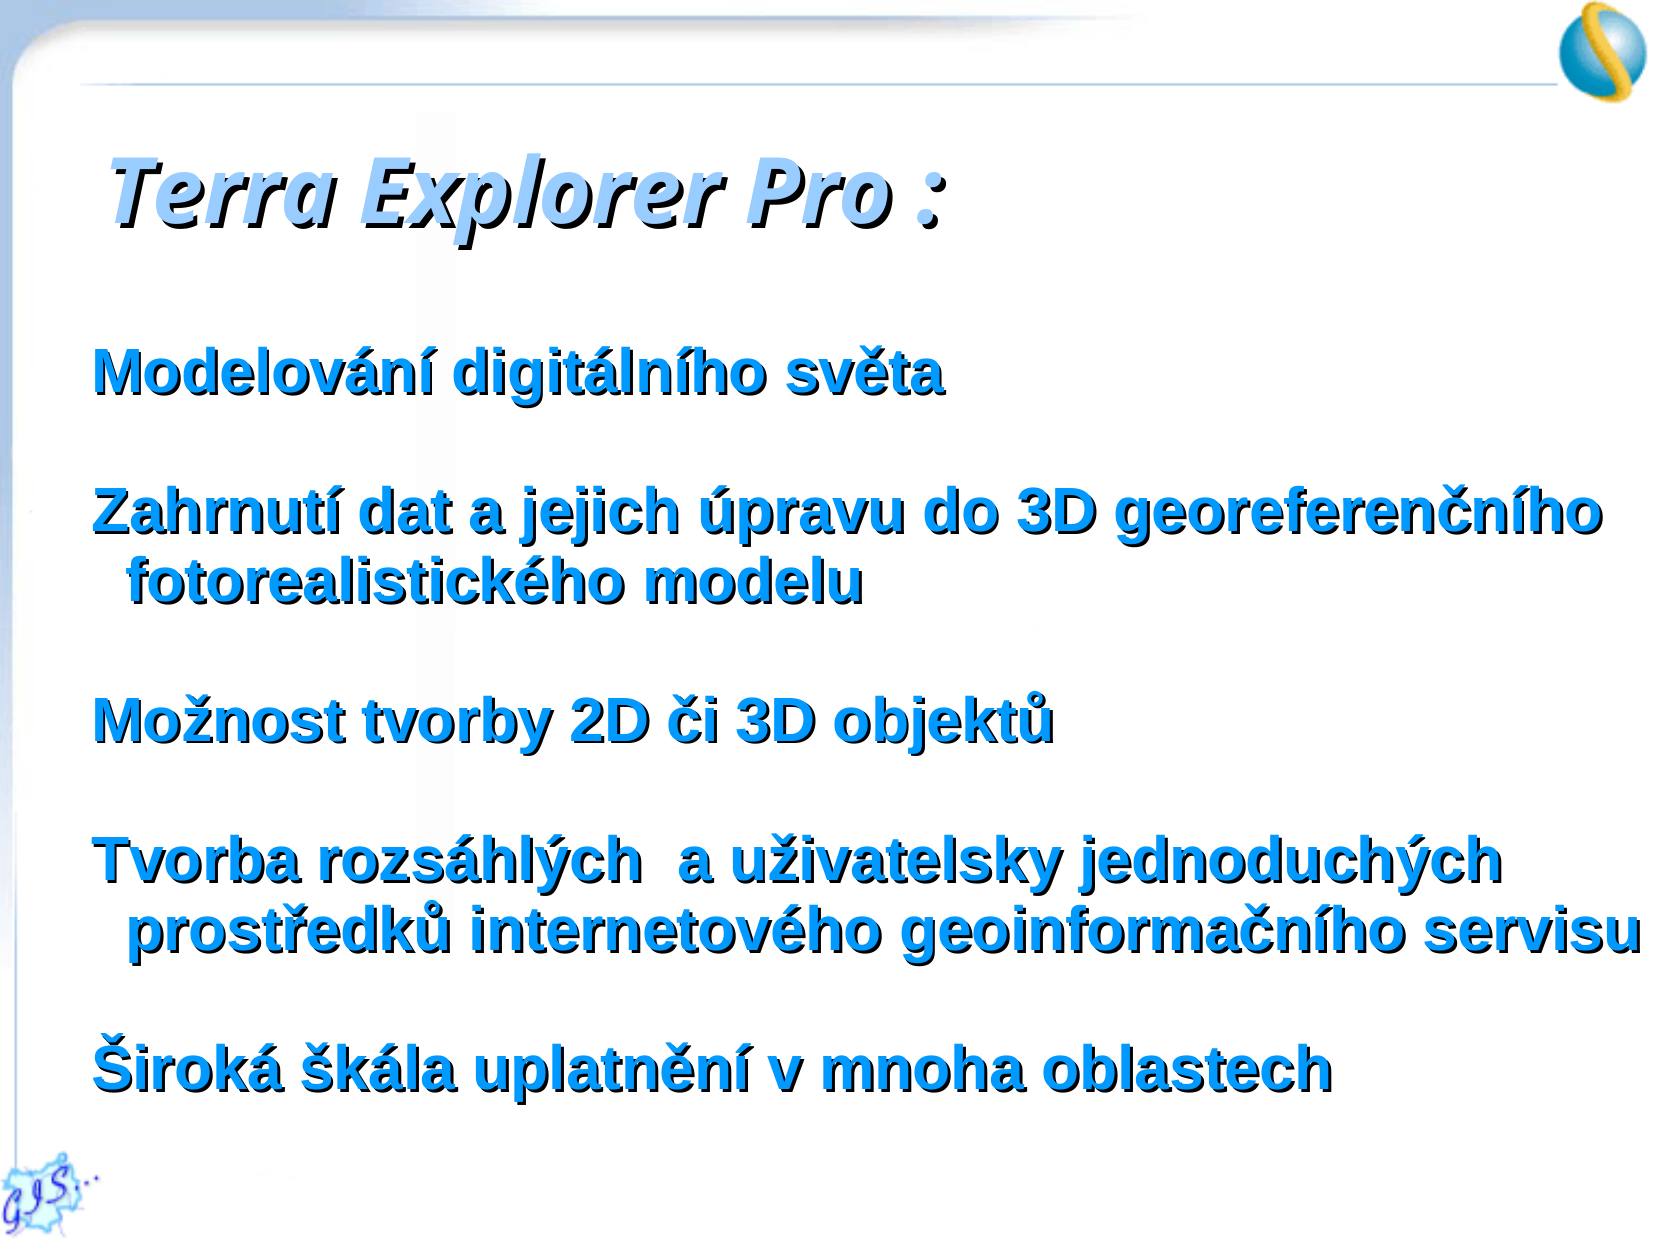

Terra Explorer Pro :
 Modelování digitálního světa
 Zahrnutí dat a jejich úpravu do 3D georeferenčního
 fotorealistického modelu
 Možnost tvorby 2D či 3D objektů
 Tvorba rozsáhlých a uživatelsky jednoduchých
 prostředků internetového geoinformačního servisu
 Široká škála uplatnění v mnoha oblastech